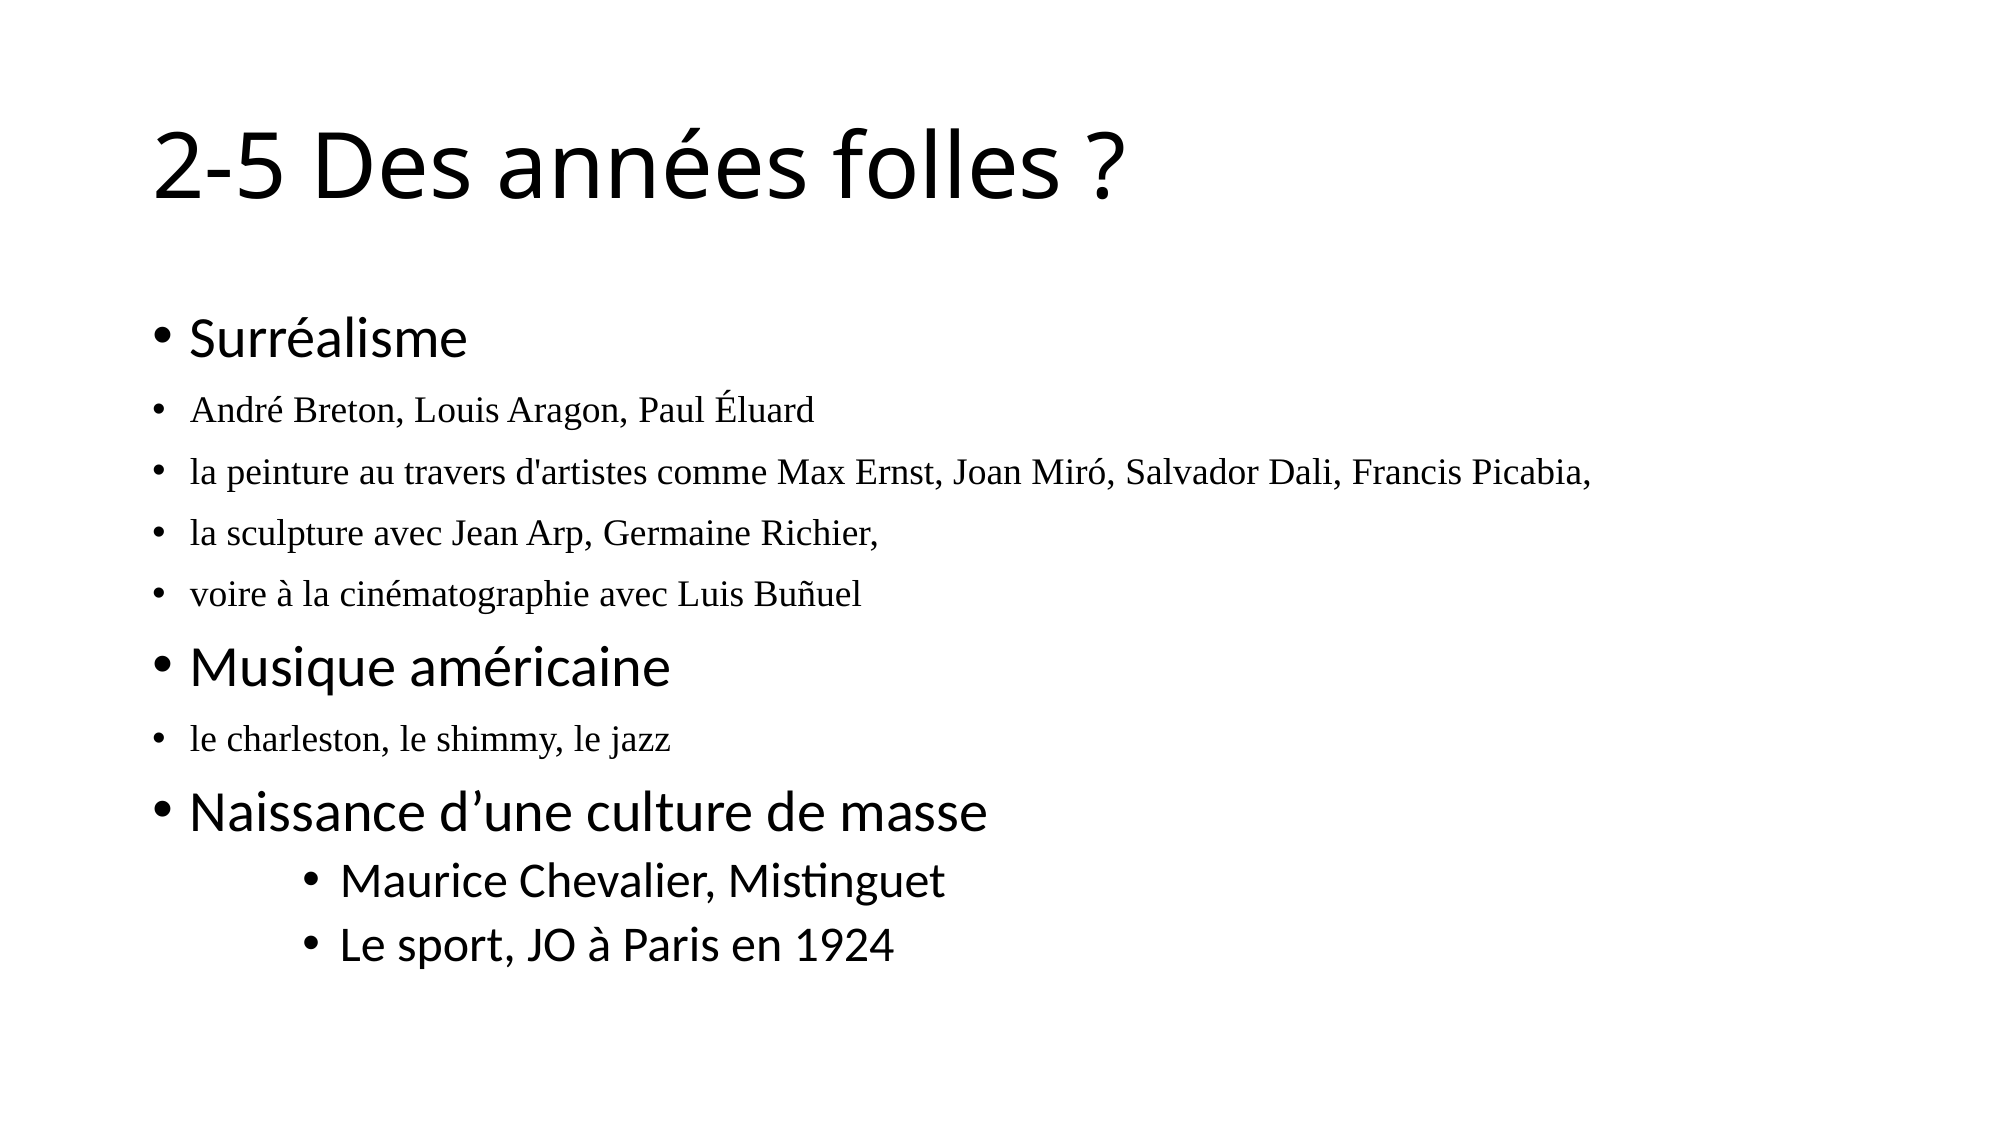

# 2-5 Des années folles ?
Surréalisme
André Breton, Louis Aragon, Paul Éluard
la peinture au travers d'artistes comme Max Ernst, Joan Miró, Salvador Dali, Francis Picabia,
la sculpture avec Jean Arp, Germaine Richier,
voire à la cinématographie avec Luis Buñuel
Musique américaine
le charleston, le shimmy, le jazz
Naissance d’une culture de masse
Maurice Chevalier, Mistinguet
Le sport, JO à Paris en 1924